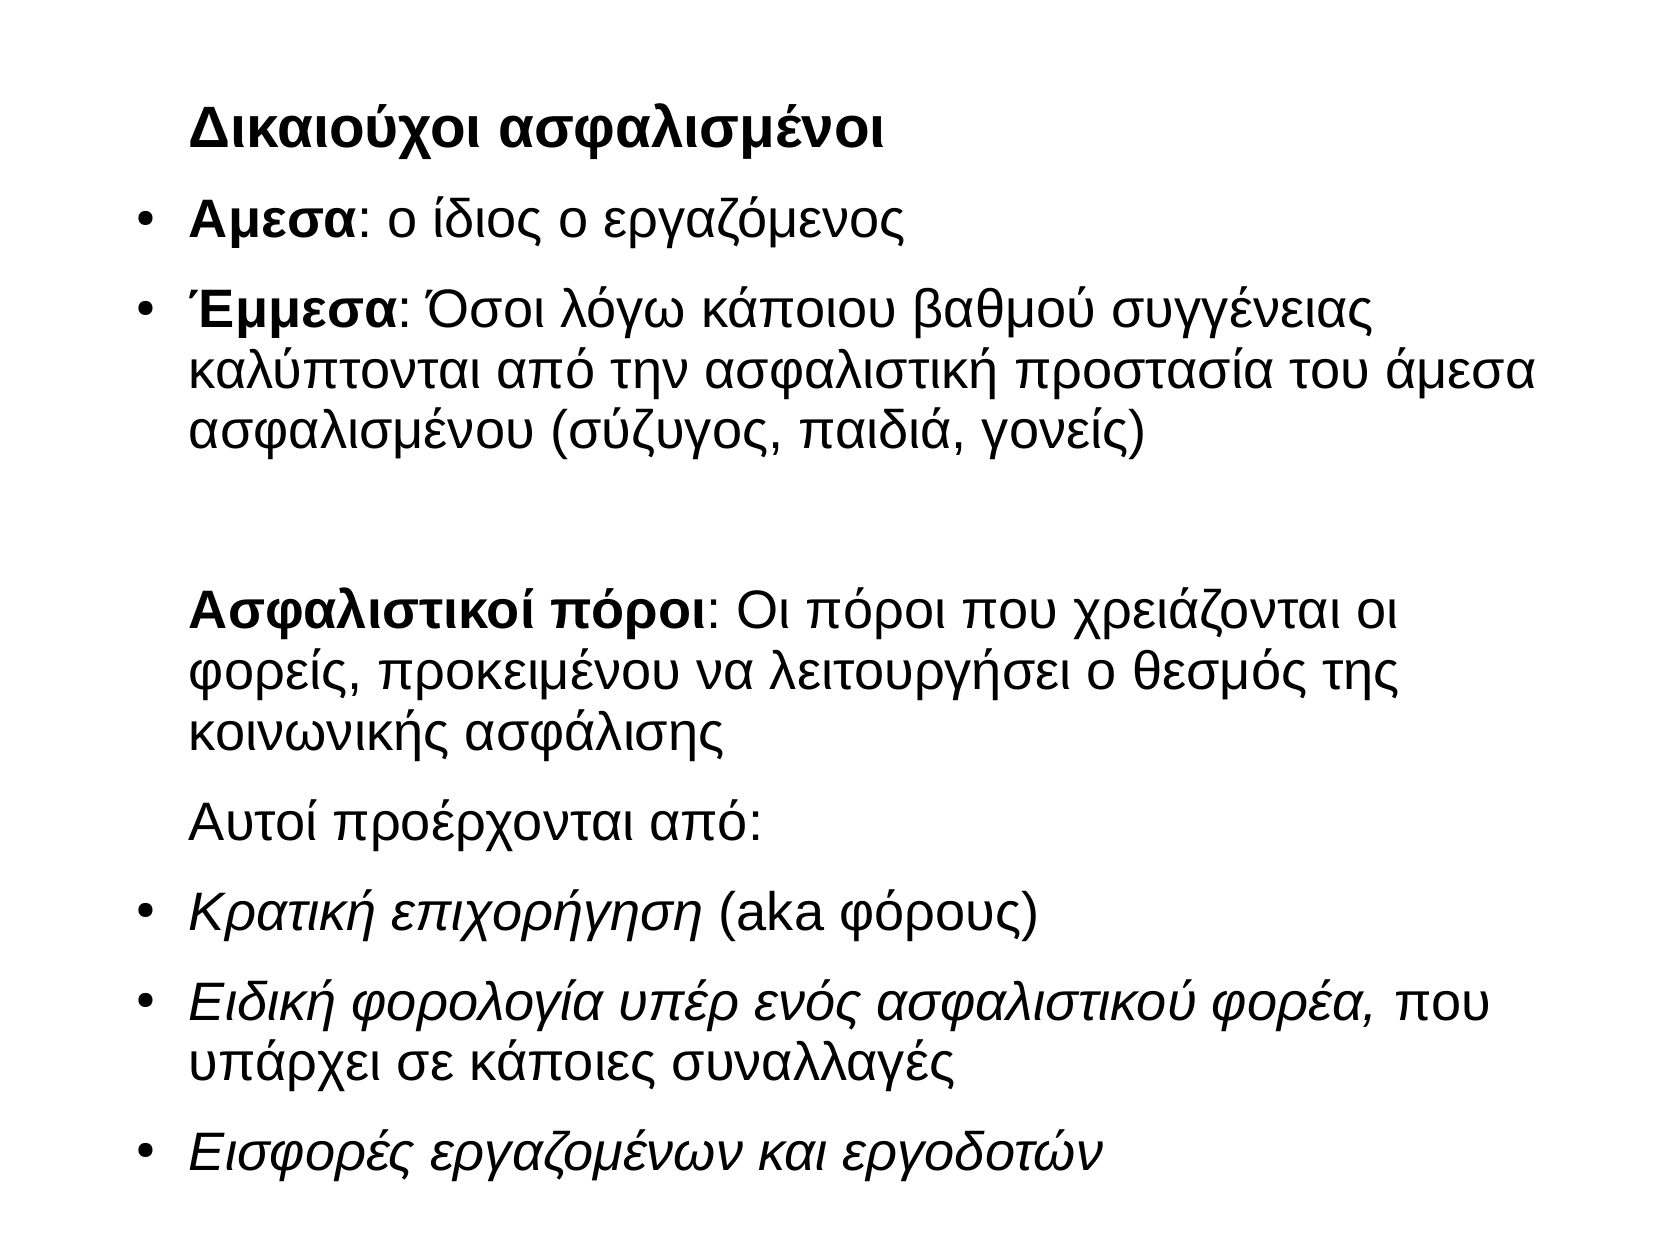

# Δικαιούχοι ασφαλισμένοι
Αμεσα: o ίδιος ο εργαζόμενος
Έμμεσα: Όσοι λόγω κάποιου βαθμού συγγένειας καλύπτονται από την ασφαλιστική προστασία του άμεσα ασφαλισμένου (σύζυγος, παιδιά, γονείς)
Ασφαλιστικοί πόροι: Οι πόροι που χρειάζονται οι φορείς, προκειμένου να λειτουργήσει ο θεσμός της κοινωνικής ασφάλισης
Αυτοί προέρχονται από:
Κρατική επιχορήγηση (aka φόρους)
Ειδική φορολογία υπέρ ενός ασφαλιστικού φορέα, που υπάρχει σε κάποιες συναλλαγές
Εισφορές εργαζομένων και εργοδοτών